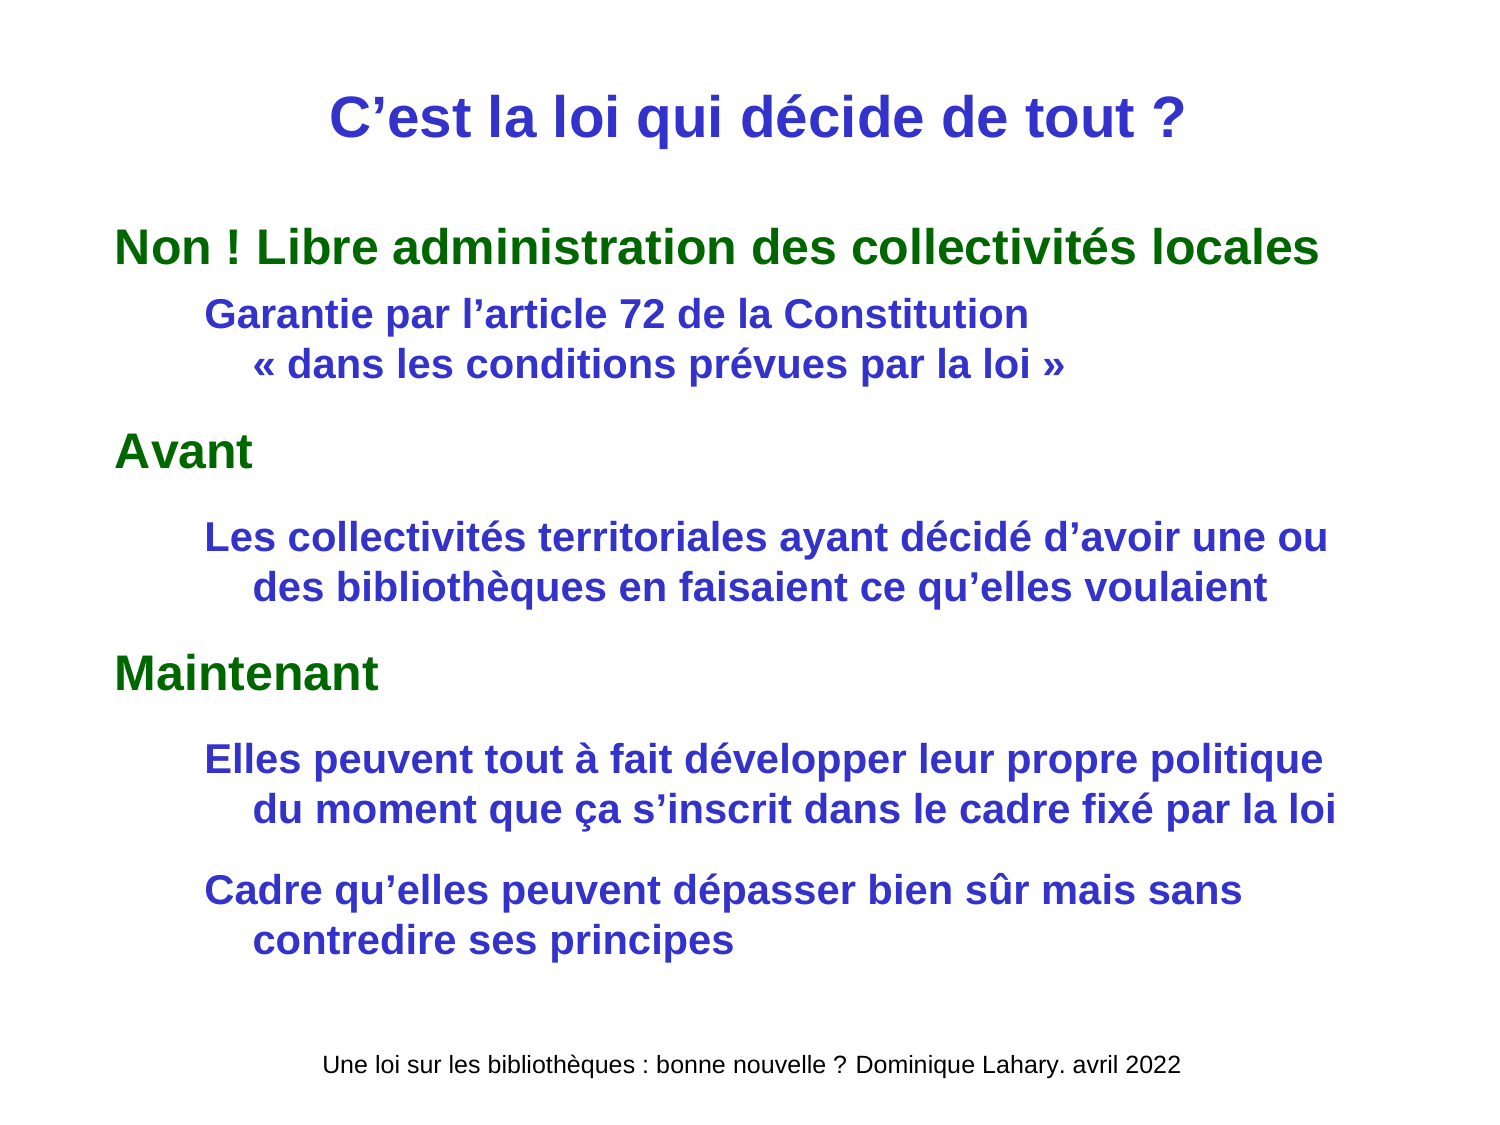

# C’est la loi qui décide de tout ?
Non ! Libre administration des collectivités locales
Garantie par l’article 72 de la Constitution
« dans les conditions prévues par la loi »
Avant
Les collectivités territoriales ayant décidé d’avoir une ou des bibliothèques en faisaient ce qu’elles voulaient
Maintenant
Elles peuvent tout à fait développer leur propre politique du moment que ça s’inscrit dans le cadre fixé par la loi
Cadre qu’elles peuvent dépasser bien sûr mais sans contredire ses principes
Une loi sur les bibliothèques : bonne nouvelle ? Dominique Lahary. avril 2022